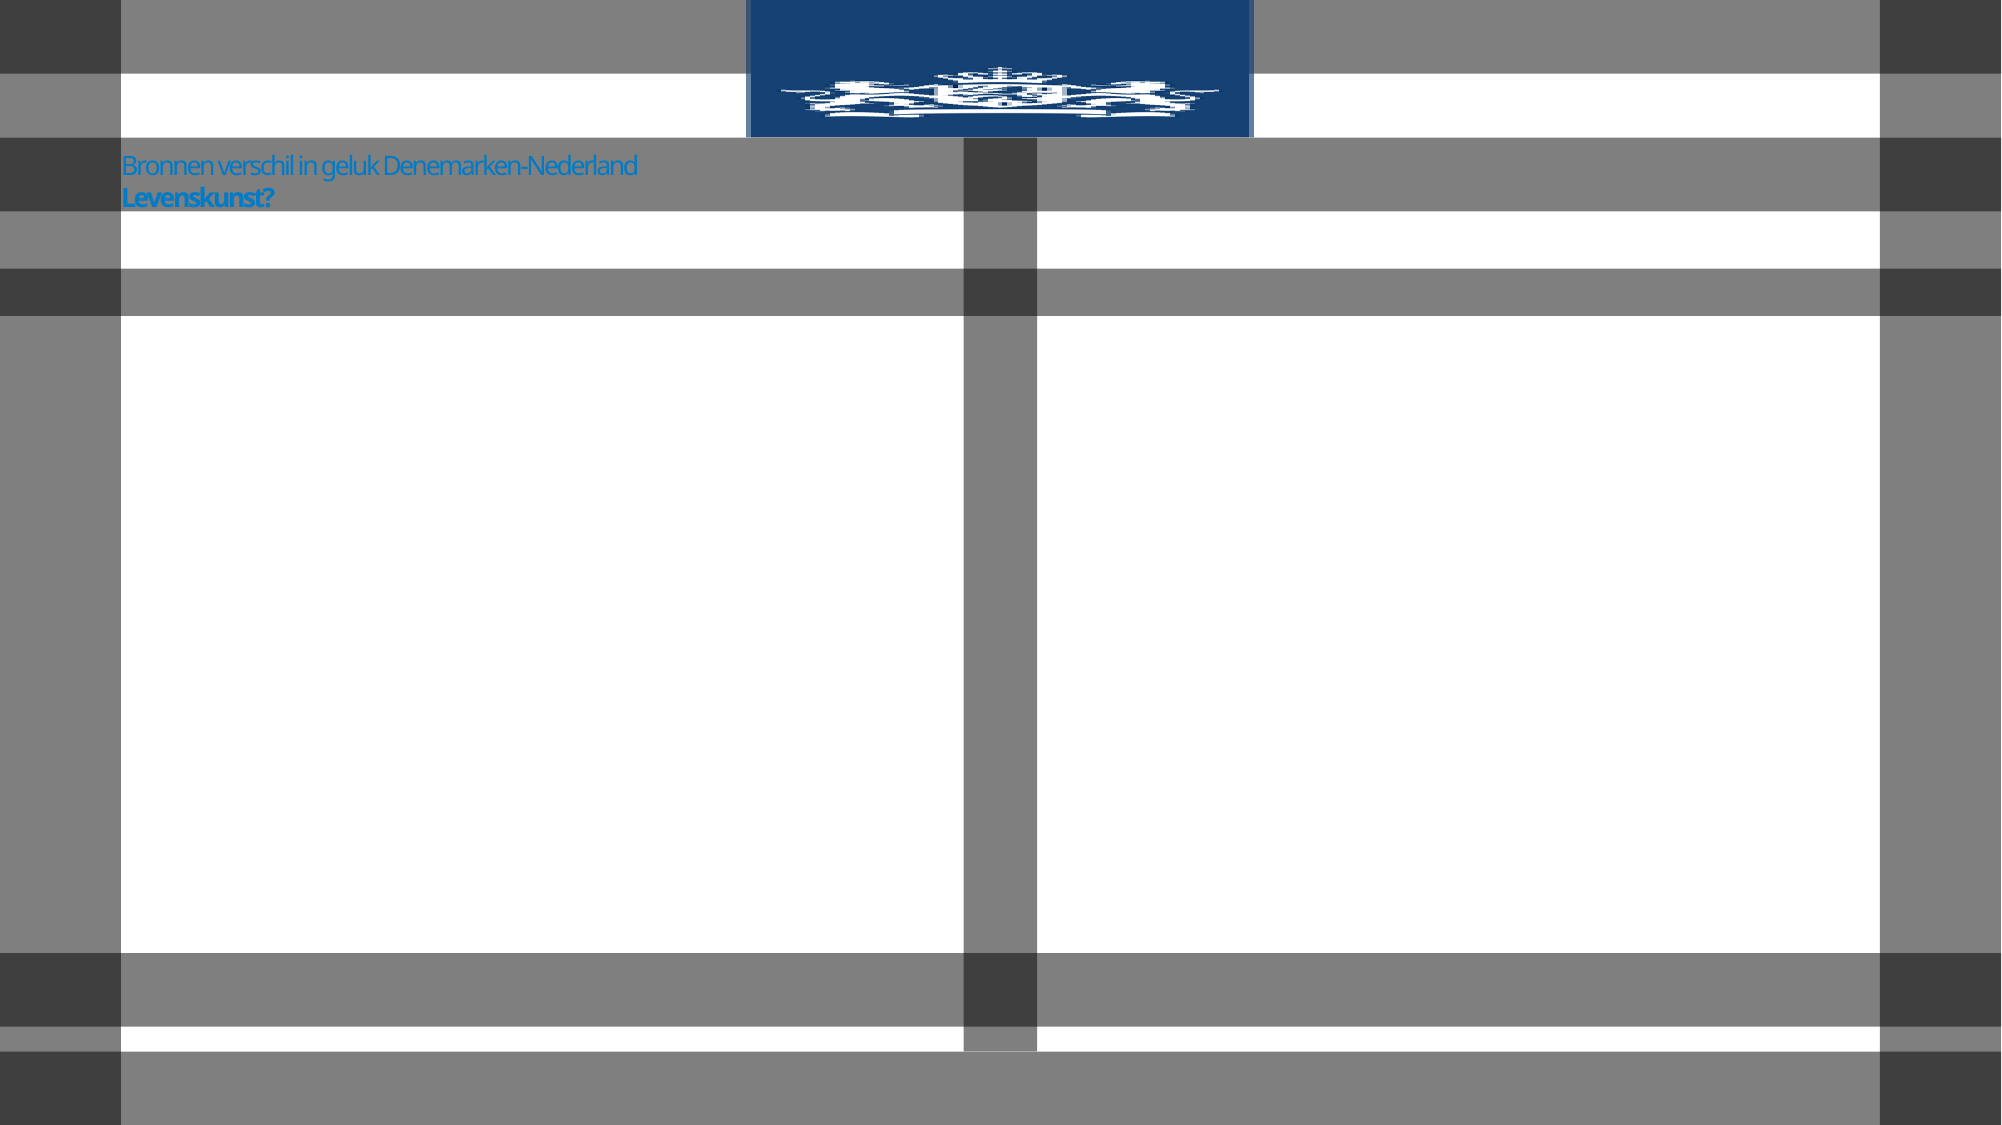

# Bronnen verschil in geluk Denemarken-Nederland Levenskunst?